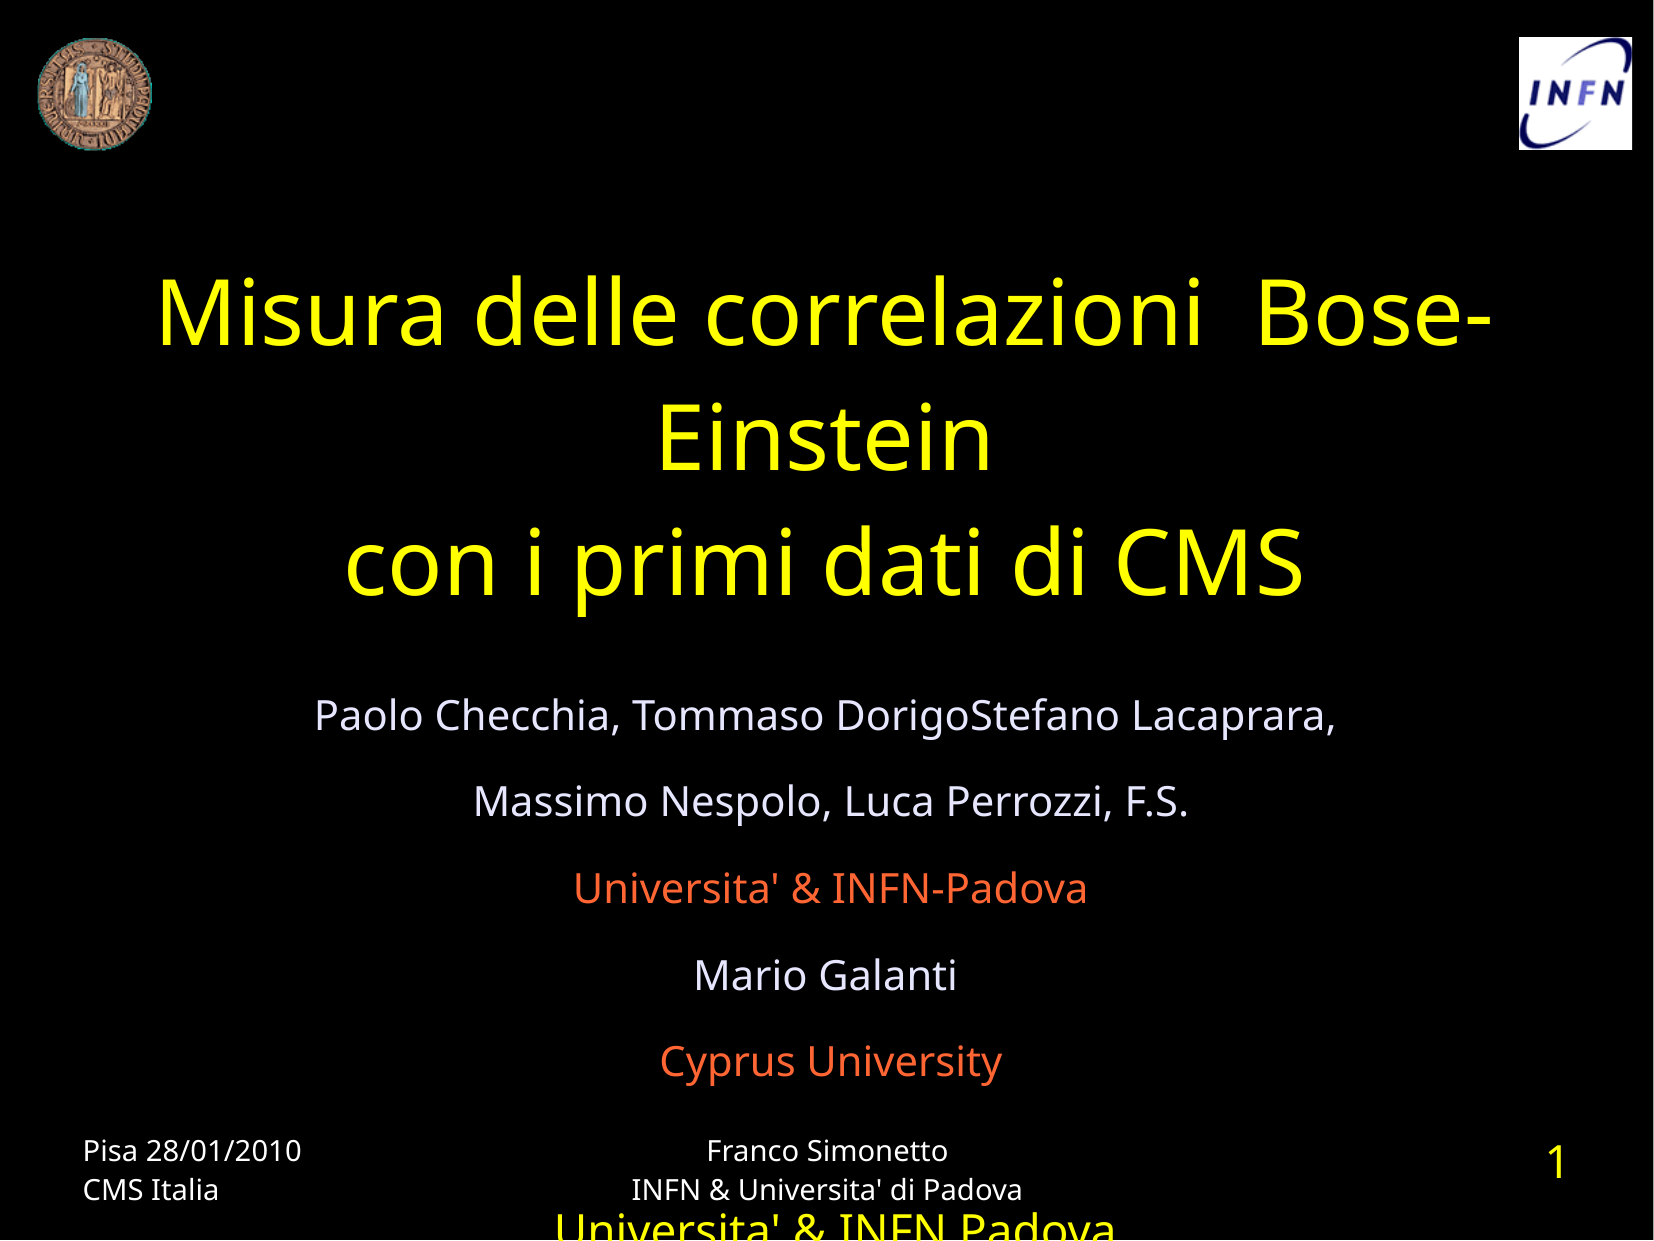

# Misura delle correlazioni Bose-Einstein con i primi dati di CMS
Paolo Checchia, Tommaso DorigoStefano Lacaprara,
Massimo Nespolo, Luca Perrozzi, F.S.
Universita' & INFN-Padova
Mario Galanti
Cyprus University
14/12/2009
1